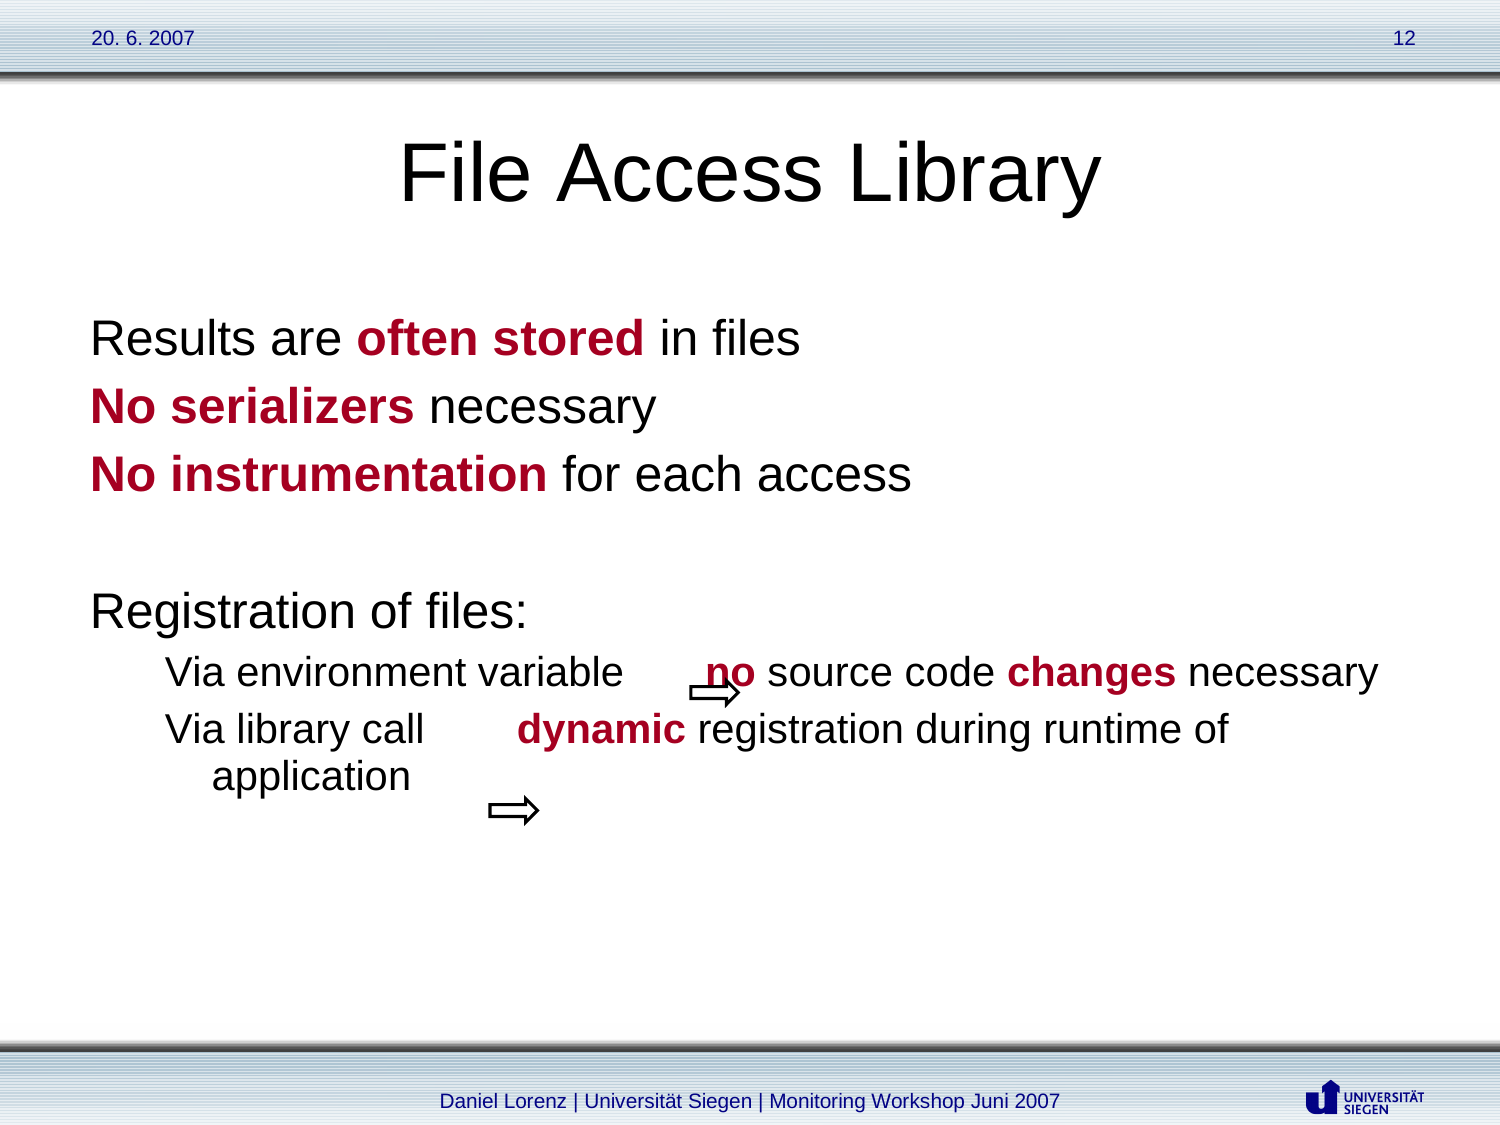

12
20. 6. 2007
# File Access Library
Results are often stored in files
No serializers necessary
No instrumentation for each access
Registration of files:
Via environment variable no source code changes necessary
Via library call dynamic registration during runtime of application
Daniel Lorenz | Universität Siegen | Monitoring Workshop Juni 2007